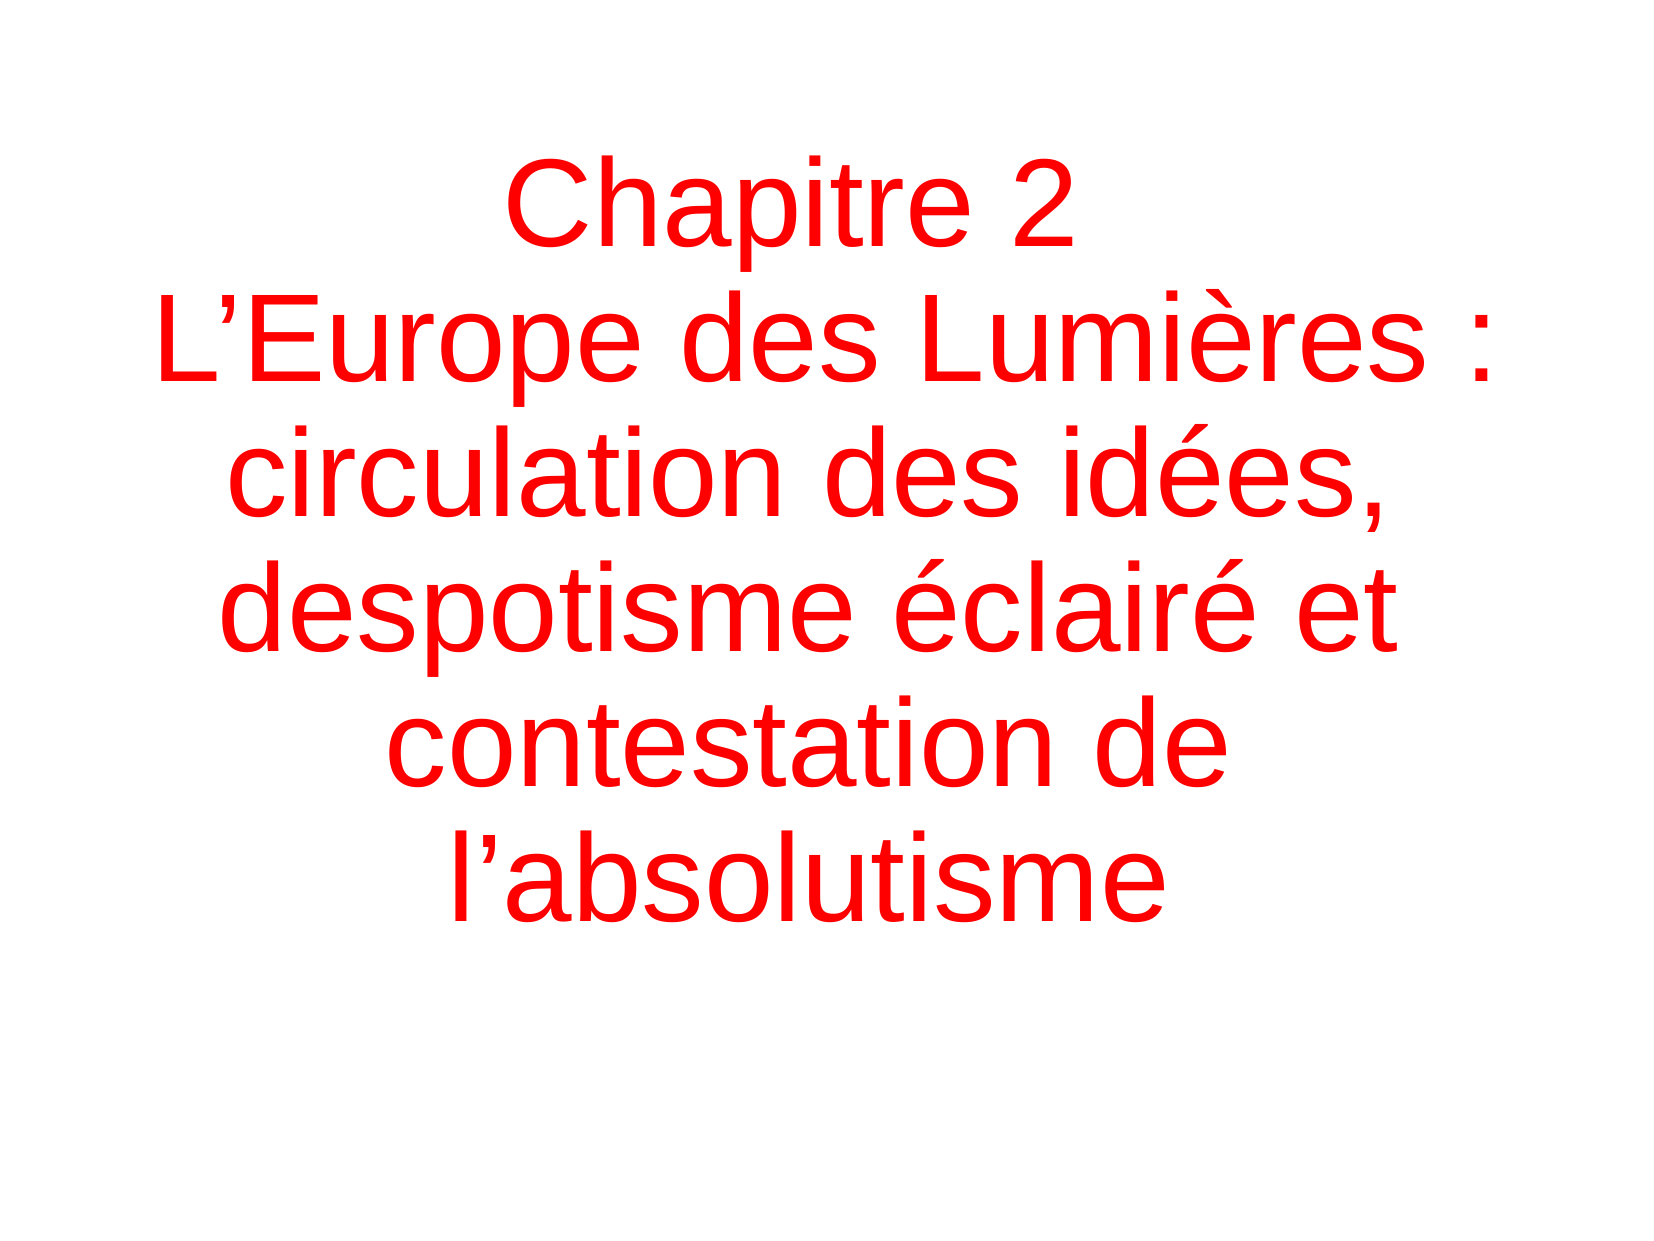

# Chapitre 2
 L’Europe des Lumières :
circulation des idées, despotisme éclairé et contestation de l’absolutisme